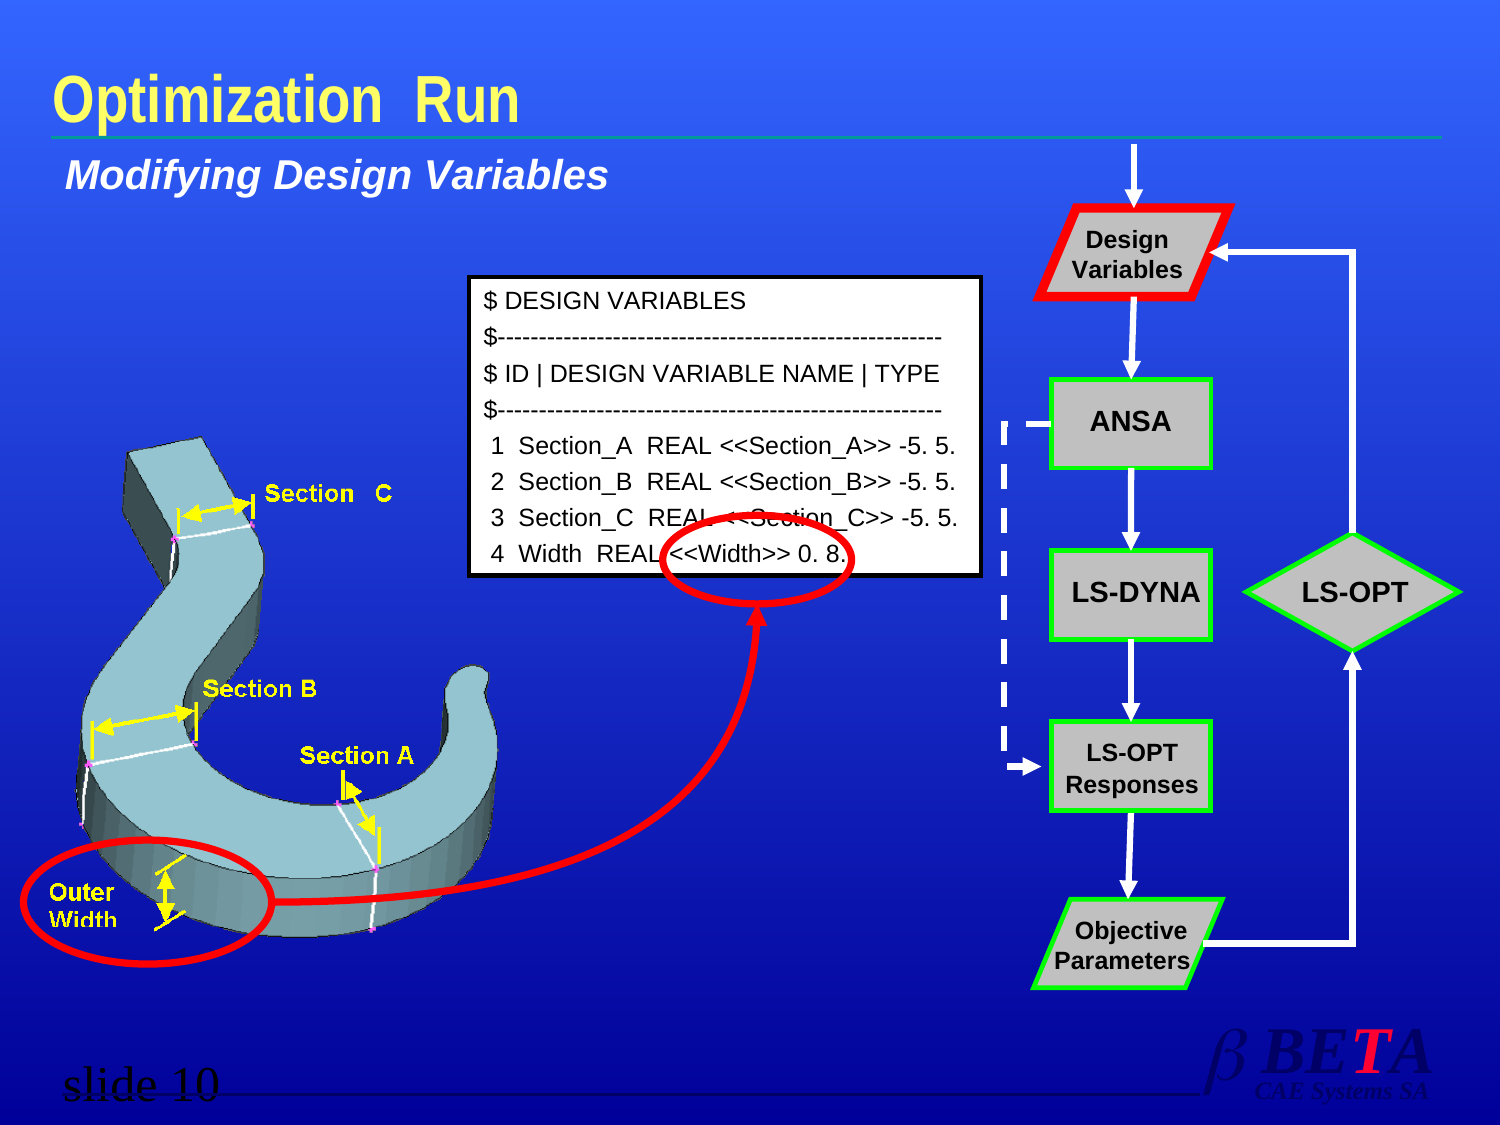

# Optimization Run
Modifying Design Variables
 Design Variables
$ DESIGN VARIABLES
$------------------------------------------------------
$ ID | DESIGN VARIABLE NAME | TYPE
$------------------------------------------------------
 1 Section_A REAL <<Section_A>> -5. 5.
 2 Section_B REAL <<Section_B>> -5. 5.
 3 Section_C REAL <<Section_C>> -5. 5.
 4 Width REAL <<Width>> 0. 8.
ANSA
LS-DYNA
LS-OPT
LS-OPT
Responses
 Objective Parameters
10